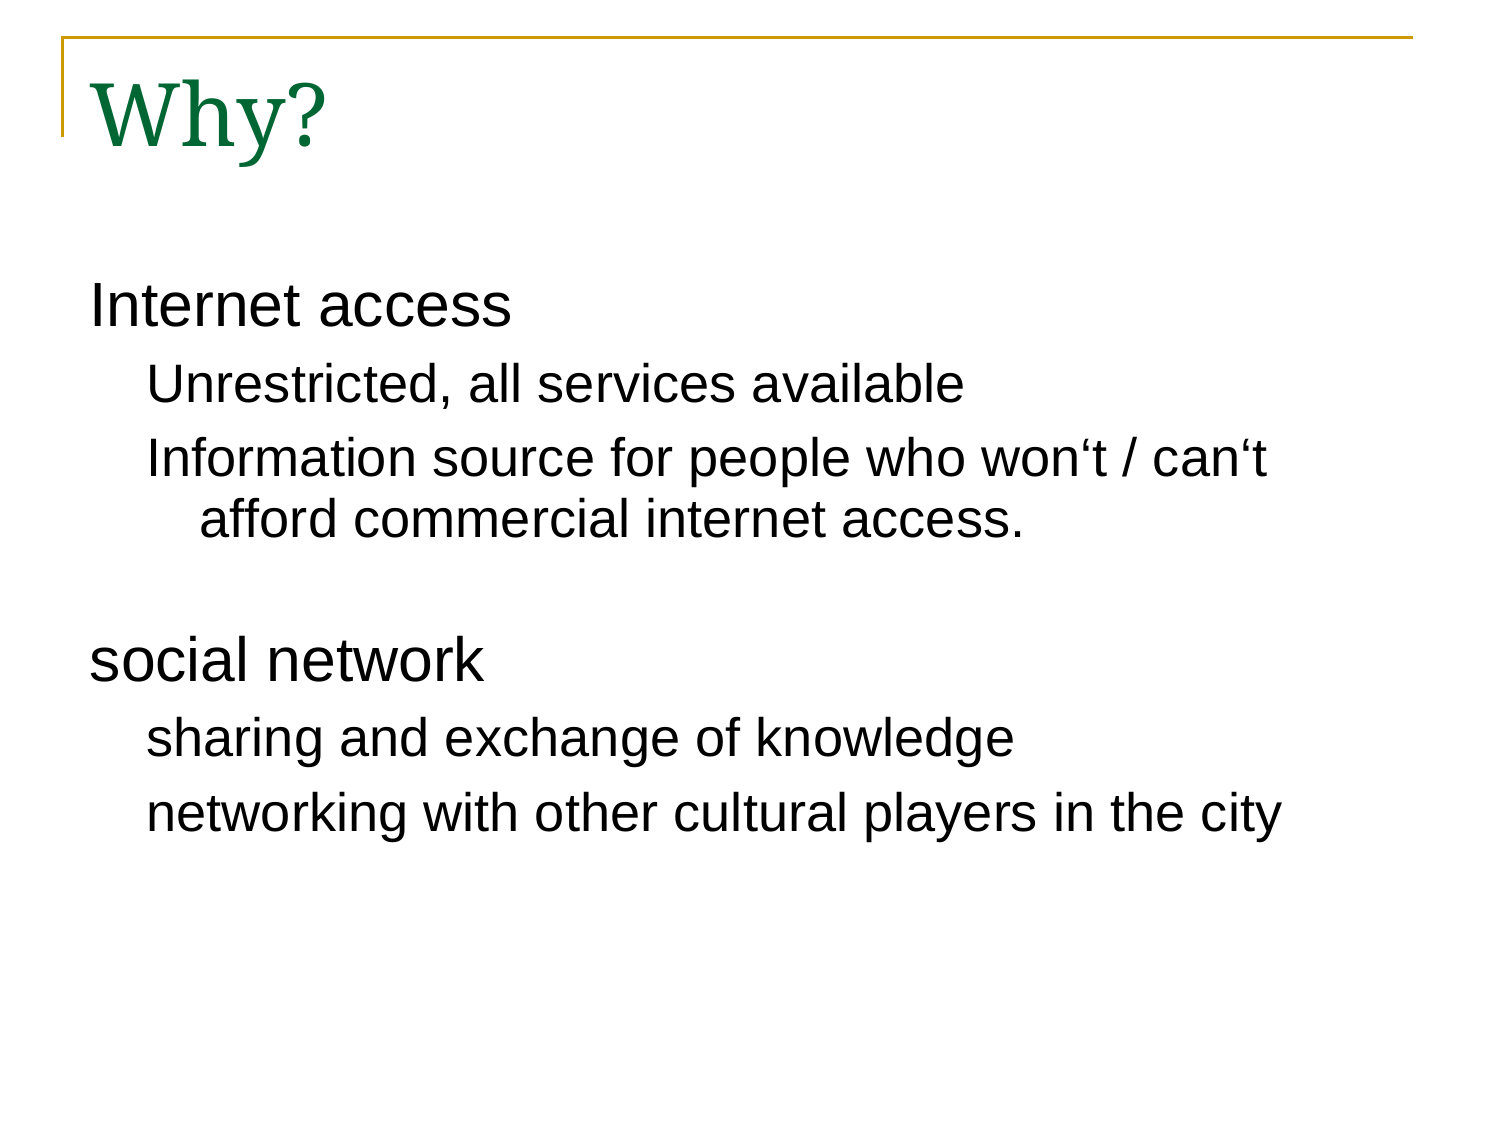

# Why?
Internet access
Unrestricted, all services available
Information source for people who won‘t / can‘t afford commercial internet access.
social network
sharing and exchange of knowledge
networking with other cultural players in the city